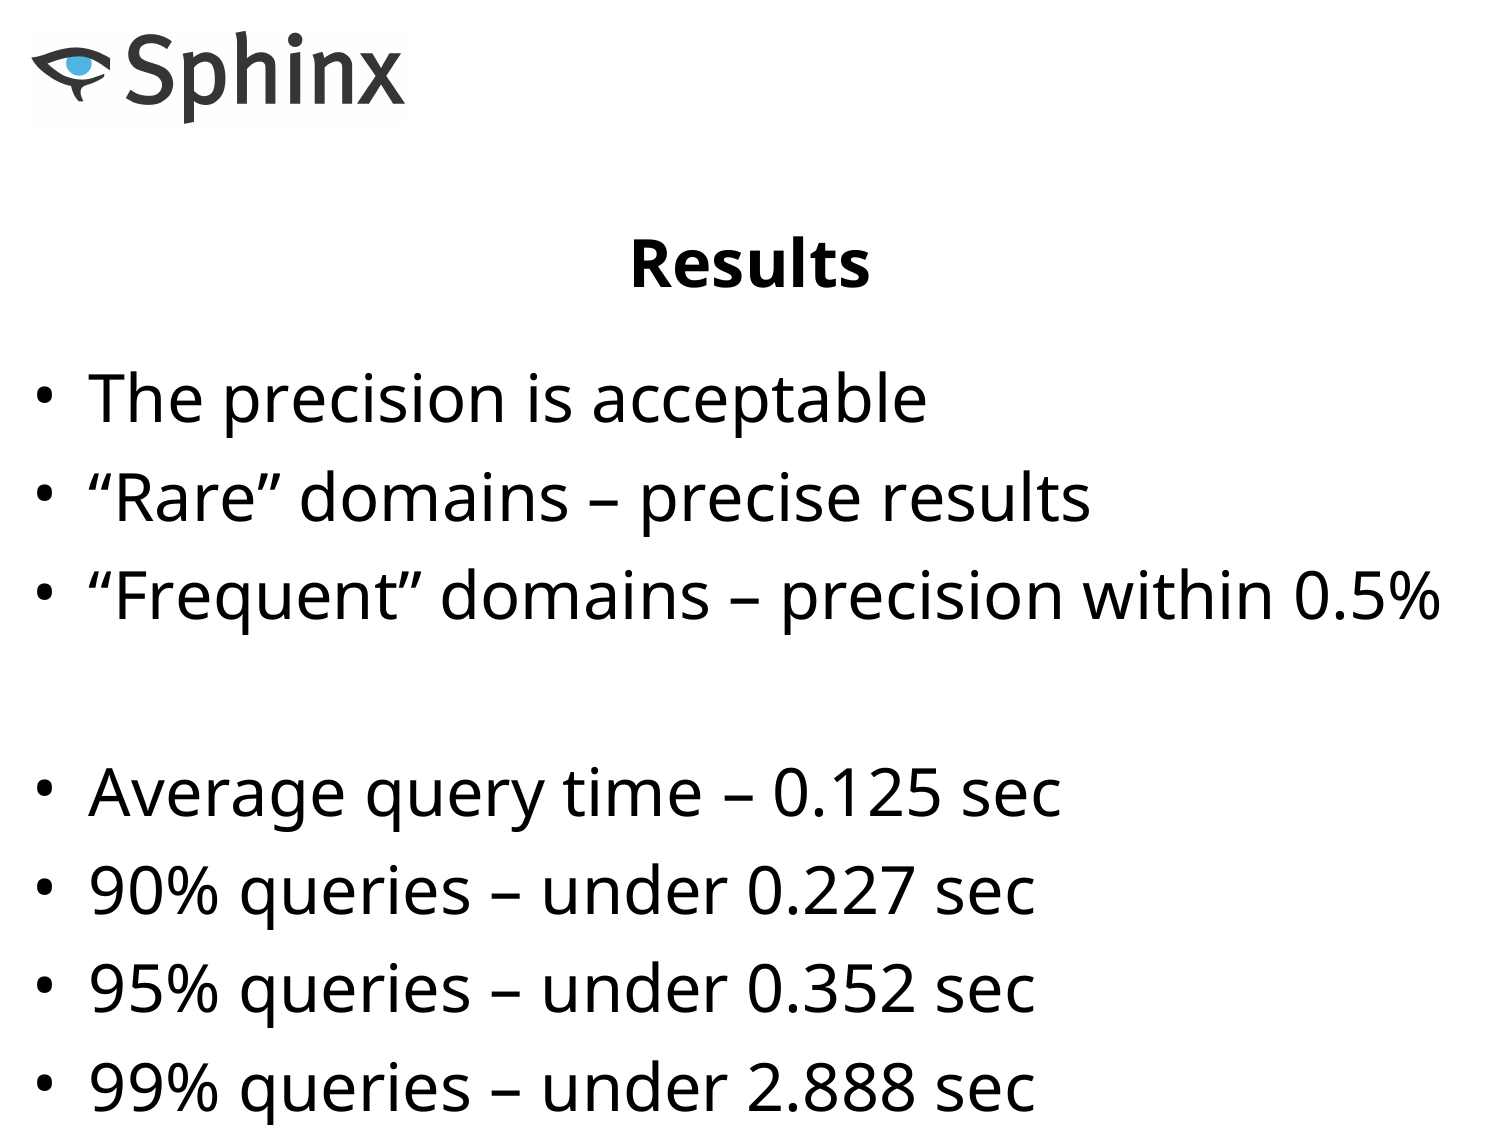

# Results
The precision is acceptable
“Rare” domains – precise results
“Frequent” domains – precision within 0.5%
Average query time – 0.125 sec
90% queries – under 0.227 sec
95% queries – under 0.352 sec
99% queries – under 2.888 sec